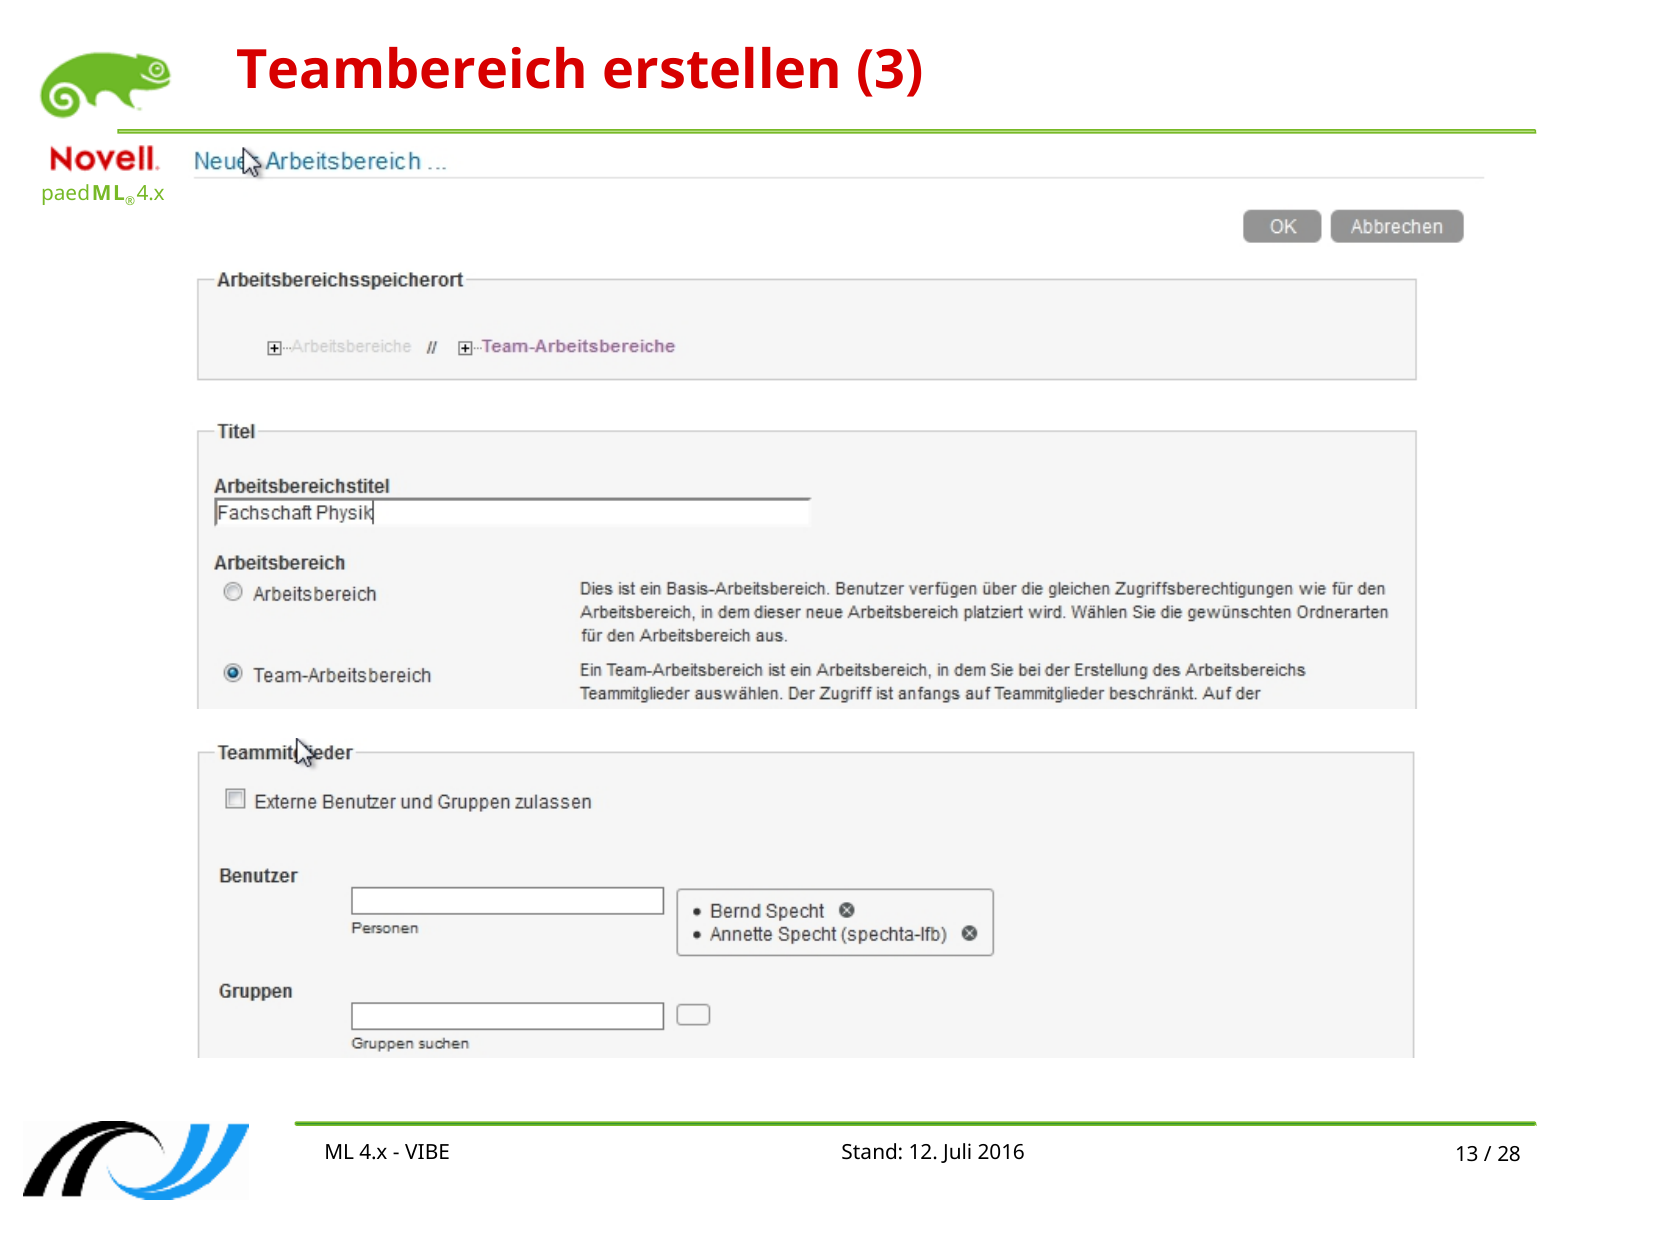

# Teambereich erstellen (3)
ML 4.x - VIBE
12. Juli 2016
13